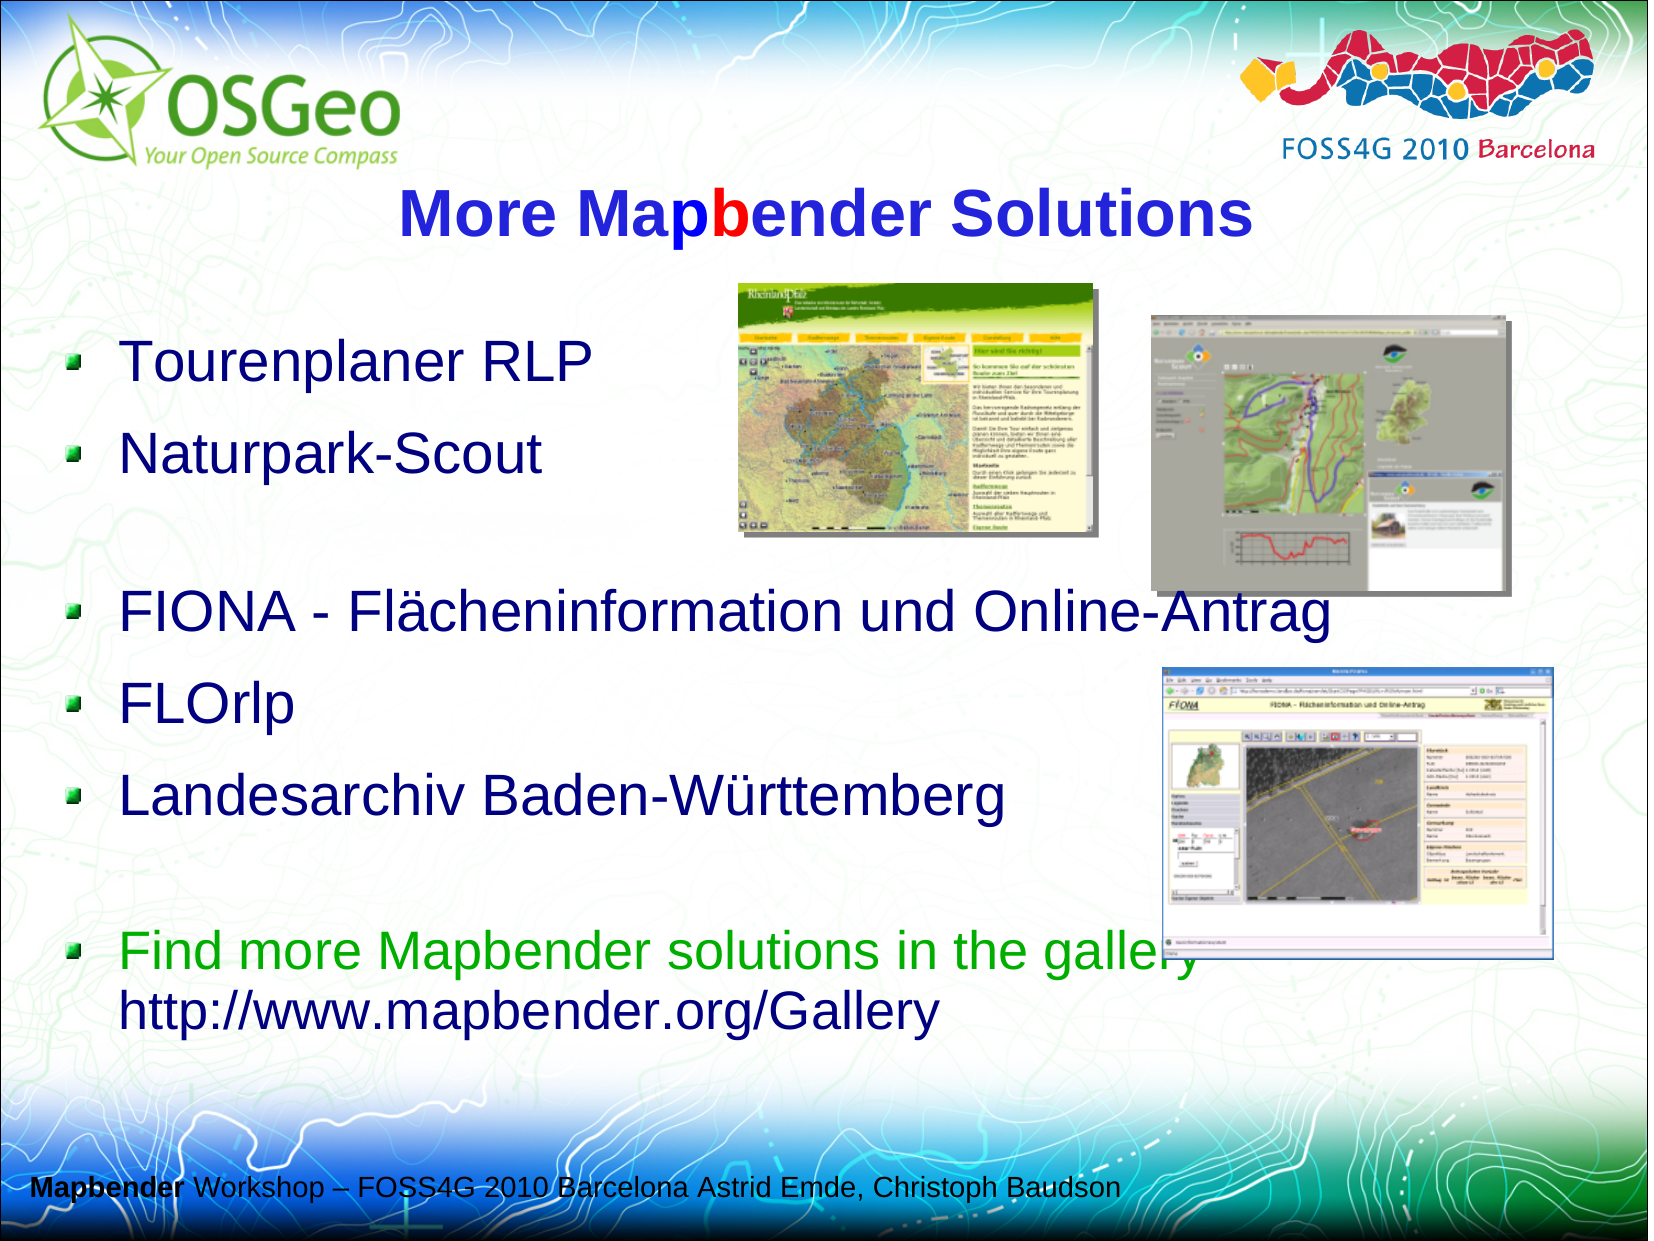

# More Mapbender Solutions
Tourenplaner RLP
Naturpark-Scout
FIONA - Flächeninformation und Online-Antrag
FLOrlp
Landesarchiv Baden-Württemberg
Find more Mapbender solutions in the gallery http://www.mapbender.org/Gallery